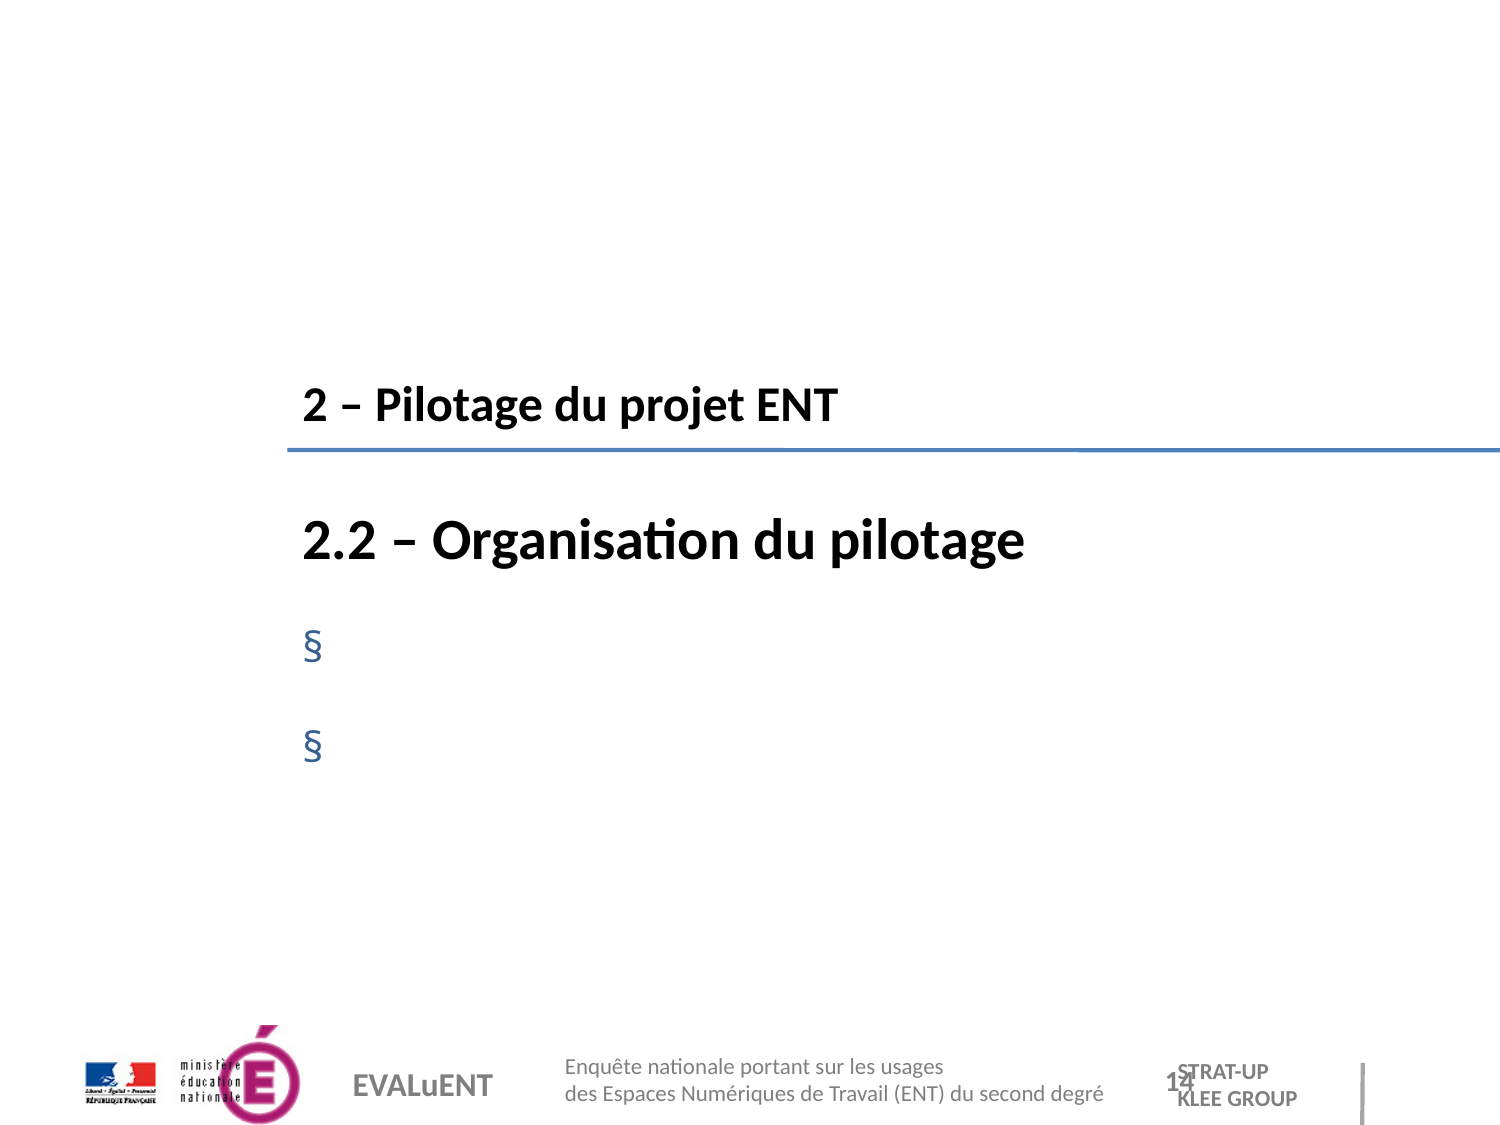

2 – Pilotage du projet ENT
2.2 – Organisation du pilotage